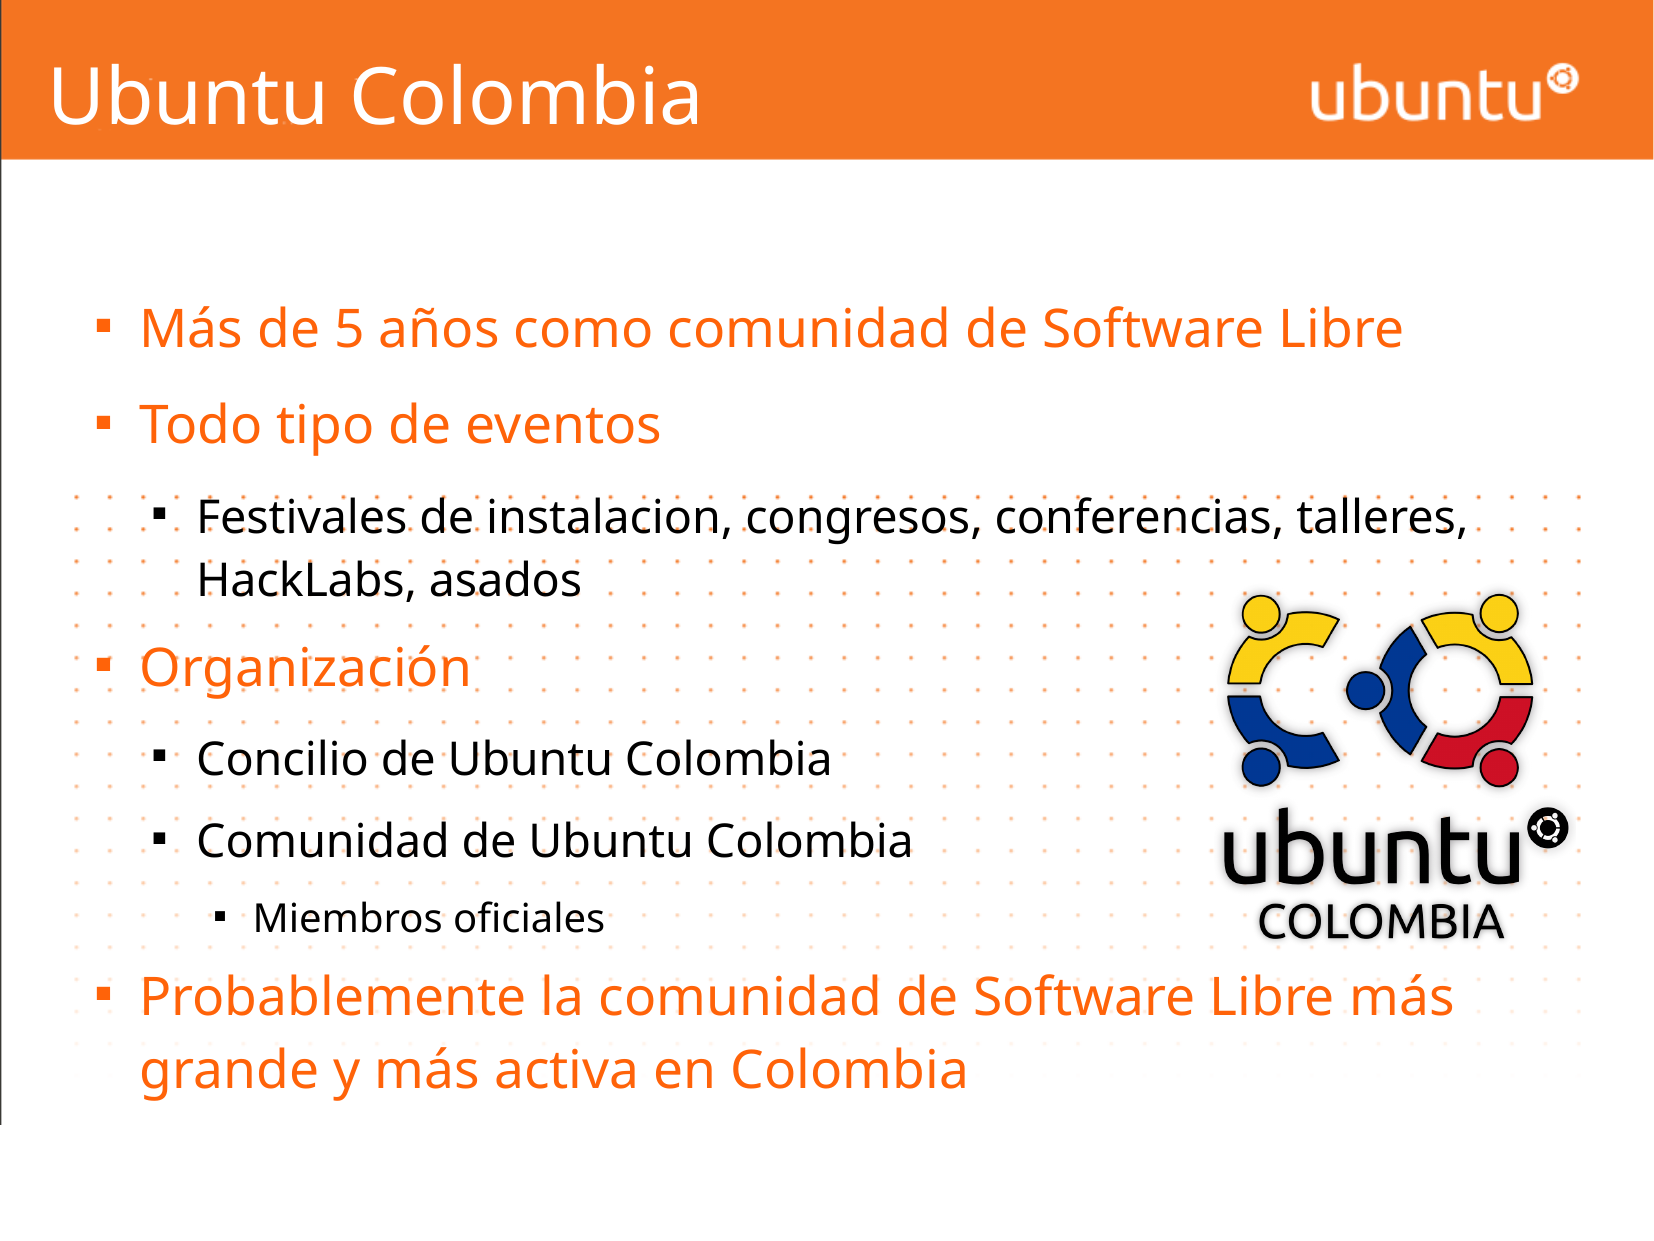

# Ubuntu Colombia
Más de 5 años como comunidad de Software Libre
Todo tipo de eventos
Festivales de instalacion, congresos, conferencias, talleres, HackLabs, asados
Organización
Concilio de Ubuntu Colombia
Comunidad de Ubuntu Colombia
Miembros oficiales
Probablemente la comunidad de Software Libre más grande y más activa en Colombia